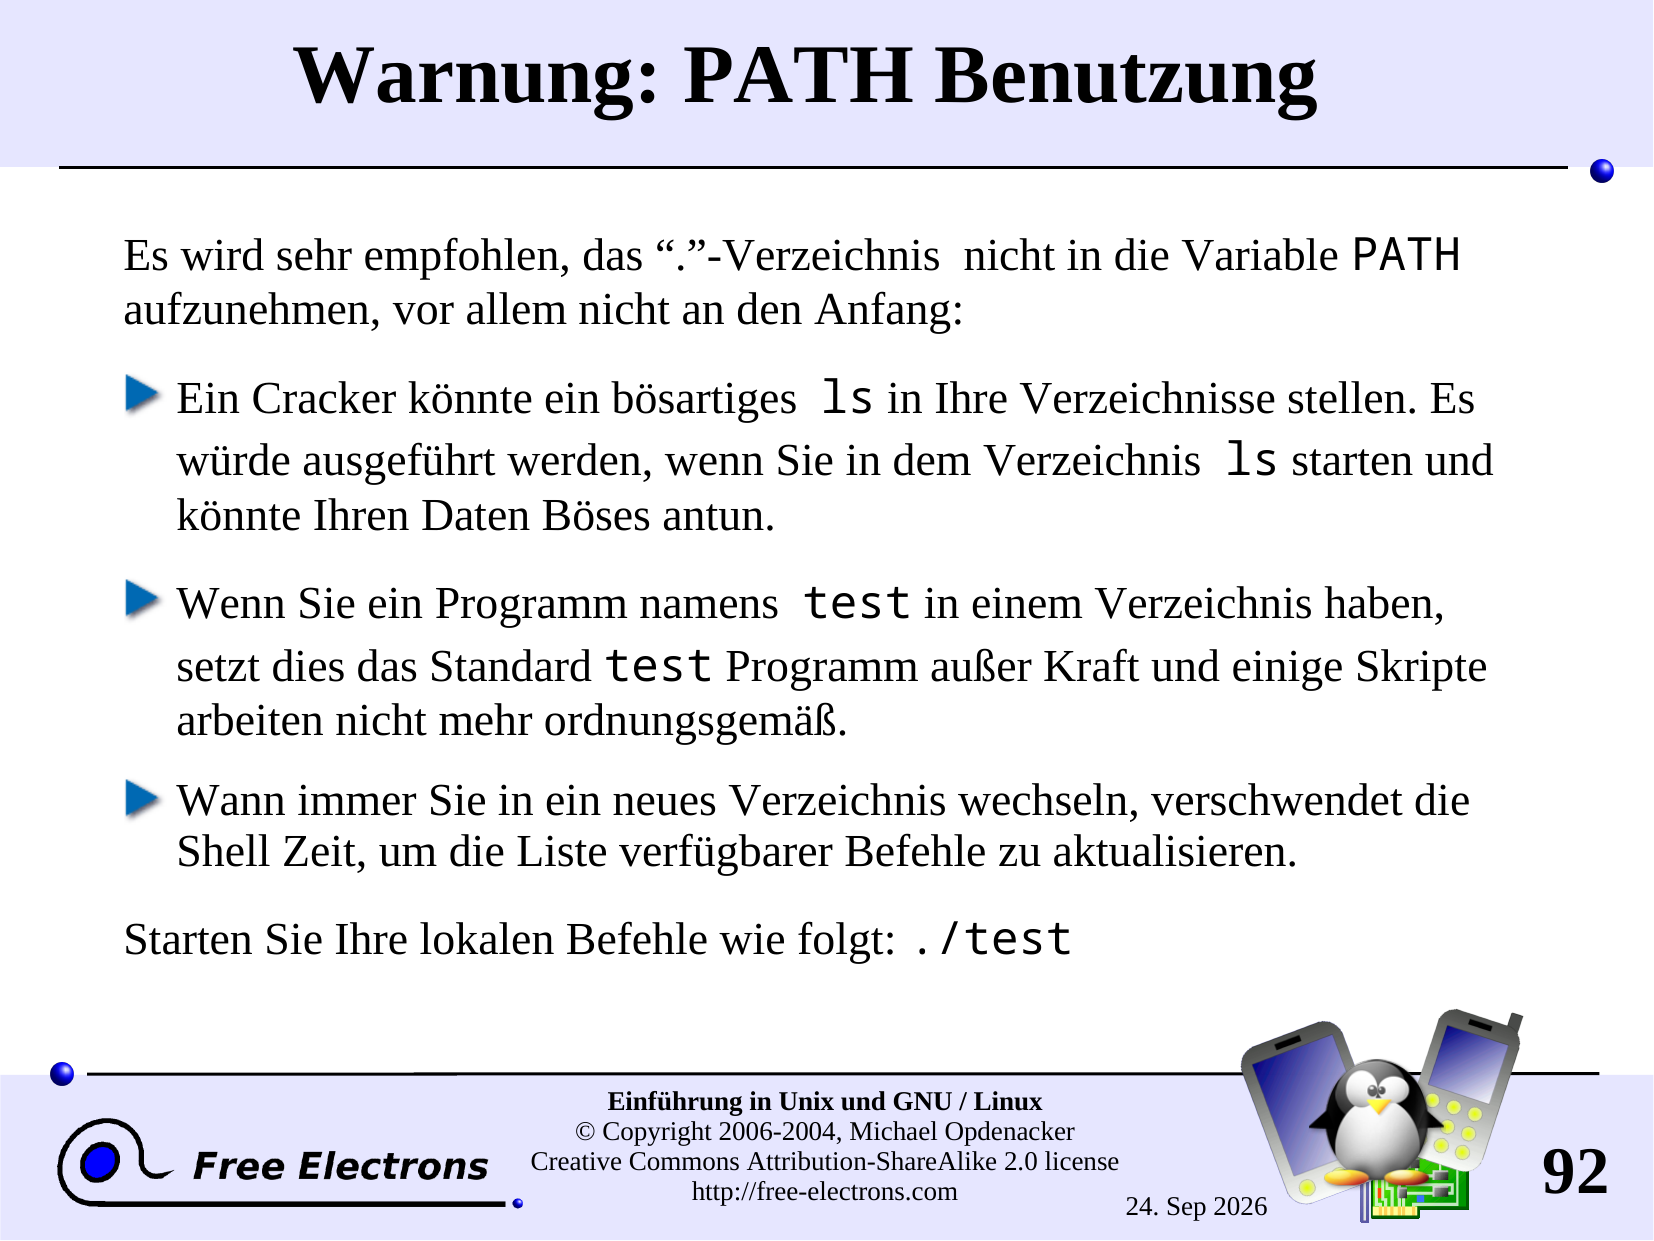

# Warnung: PATH Benutzung
Es wird sehr empfohlen, das “.”-Verzeichnis nicht in die Variable PATH aufzunehmen, vor allem nicht an den Anfang:
Ein Cracker könnte ein bösartiges ls in Ihre Verzeichnisse stellen. Es würde ausgeführt werden, wenn Sie in dem Verzeichnis ls starten und könnte Ihren Daten Böses antun.
Wenn Sie ein Programm namens test in einem Verzeichnis haben, setzt dies das Standard test Programm außer Kraft und einige Skripte arbeiten nicht mehr ordnungsgemäß.
Wann immer Sie in ein neues Verzeichnis wechseln, verschwendet die Shell Zeit, um die Liste verfügbarer Befehle zu aktualisieren.
Starten Sie Ihre lokalen Befehle wie folgt: ./test